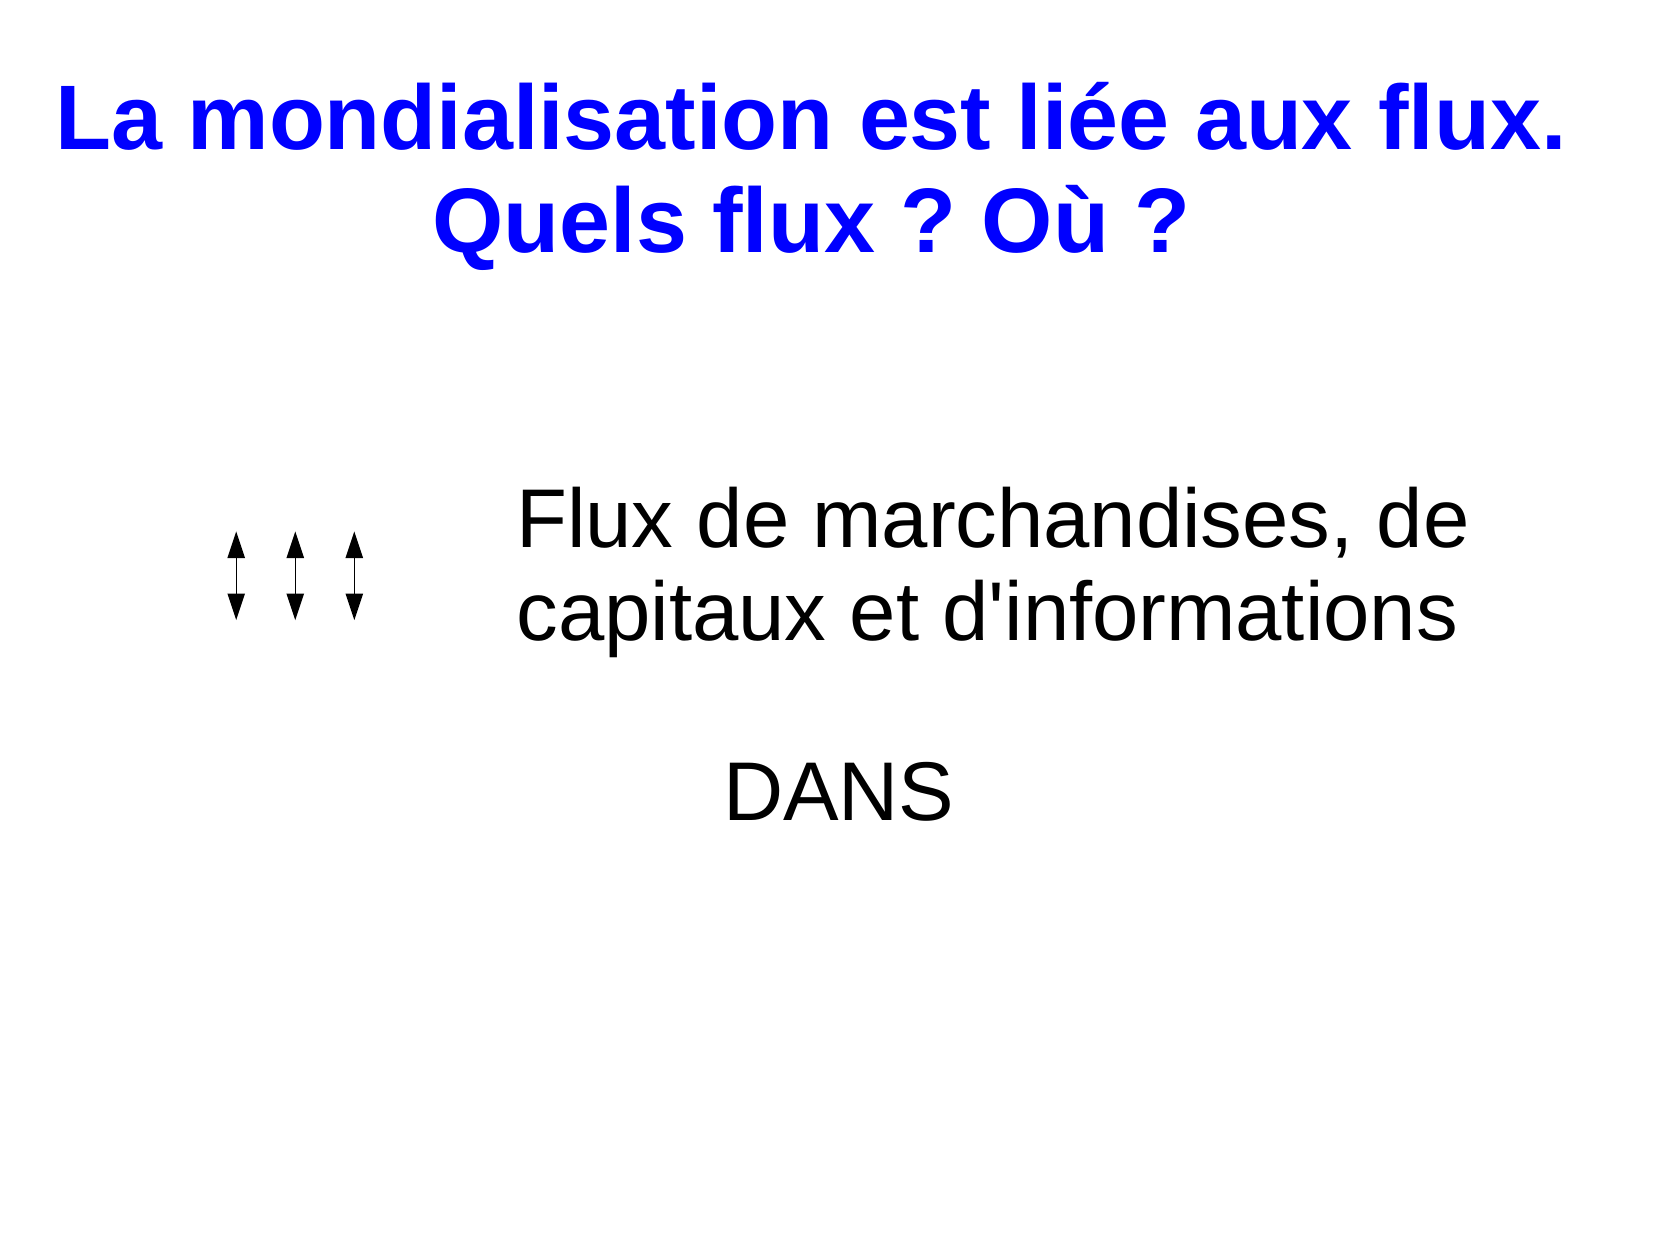

La mondialisation est liée aux flux.
Quels flux ? Où ?
Flux de marchandises, de capitaux et d'informations
DANS